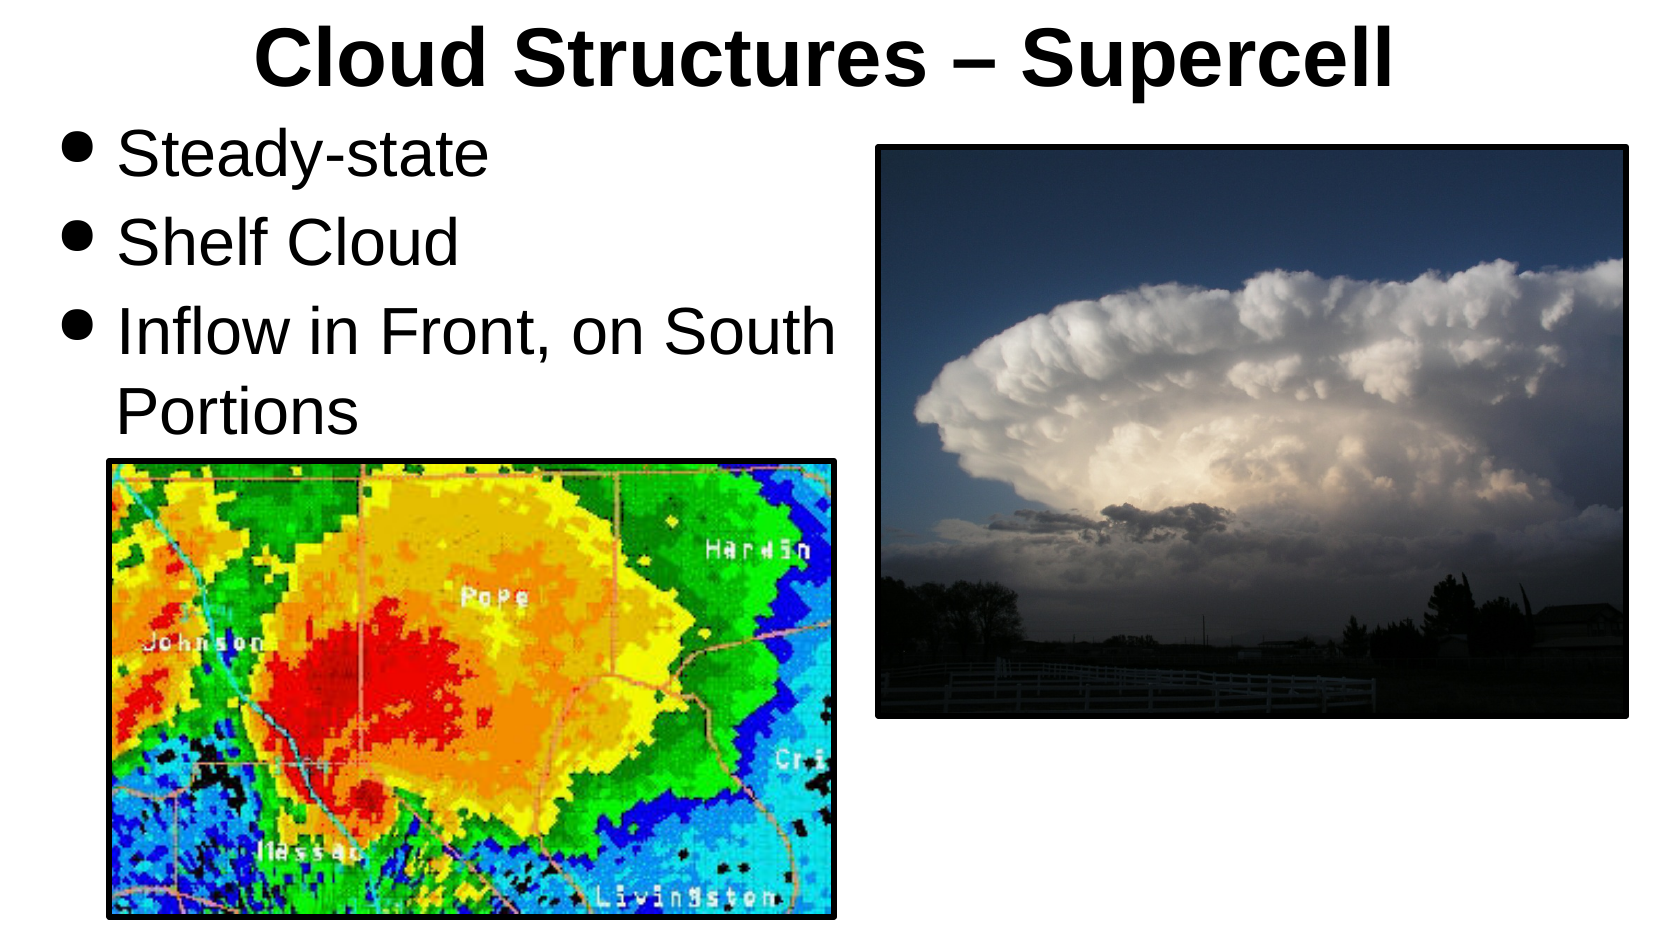

# Cloud Structures – Supercell
 Steady-state
 Shelf Cloud
 Inflow in Front, on South Portions